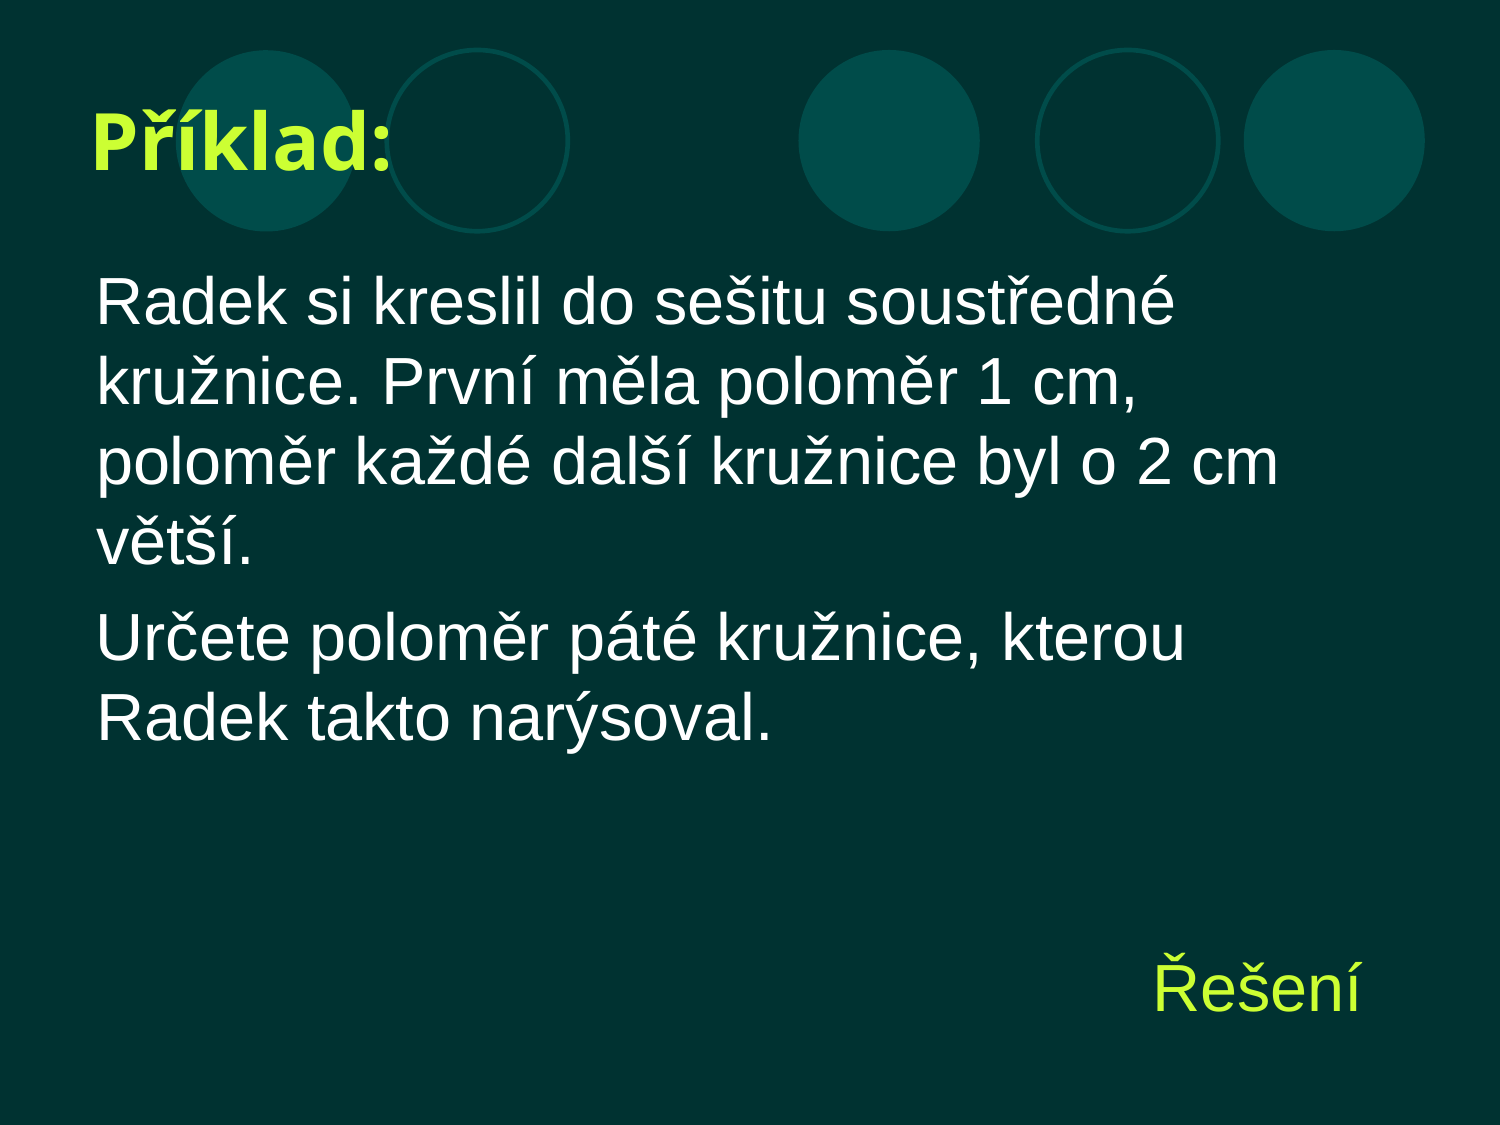

# Příklad:
 Radek si kreslil do sešitu soustředné kružnice. První měla poloměr 1 cm, poloměr každé další kružnice byl o 2 cm větší.
 Určete poloměr páté kružnice, kterou Radek takto narýsoval.
Řešení